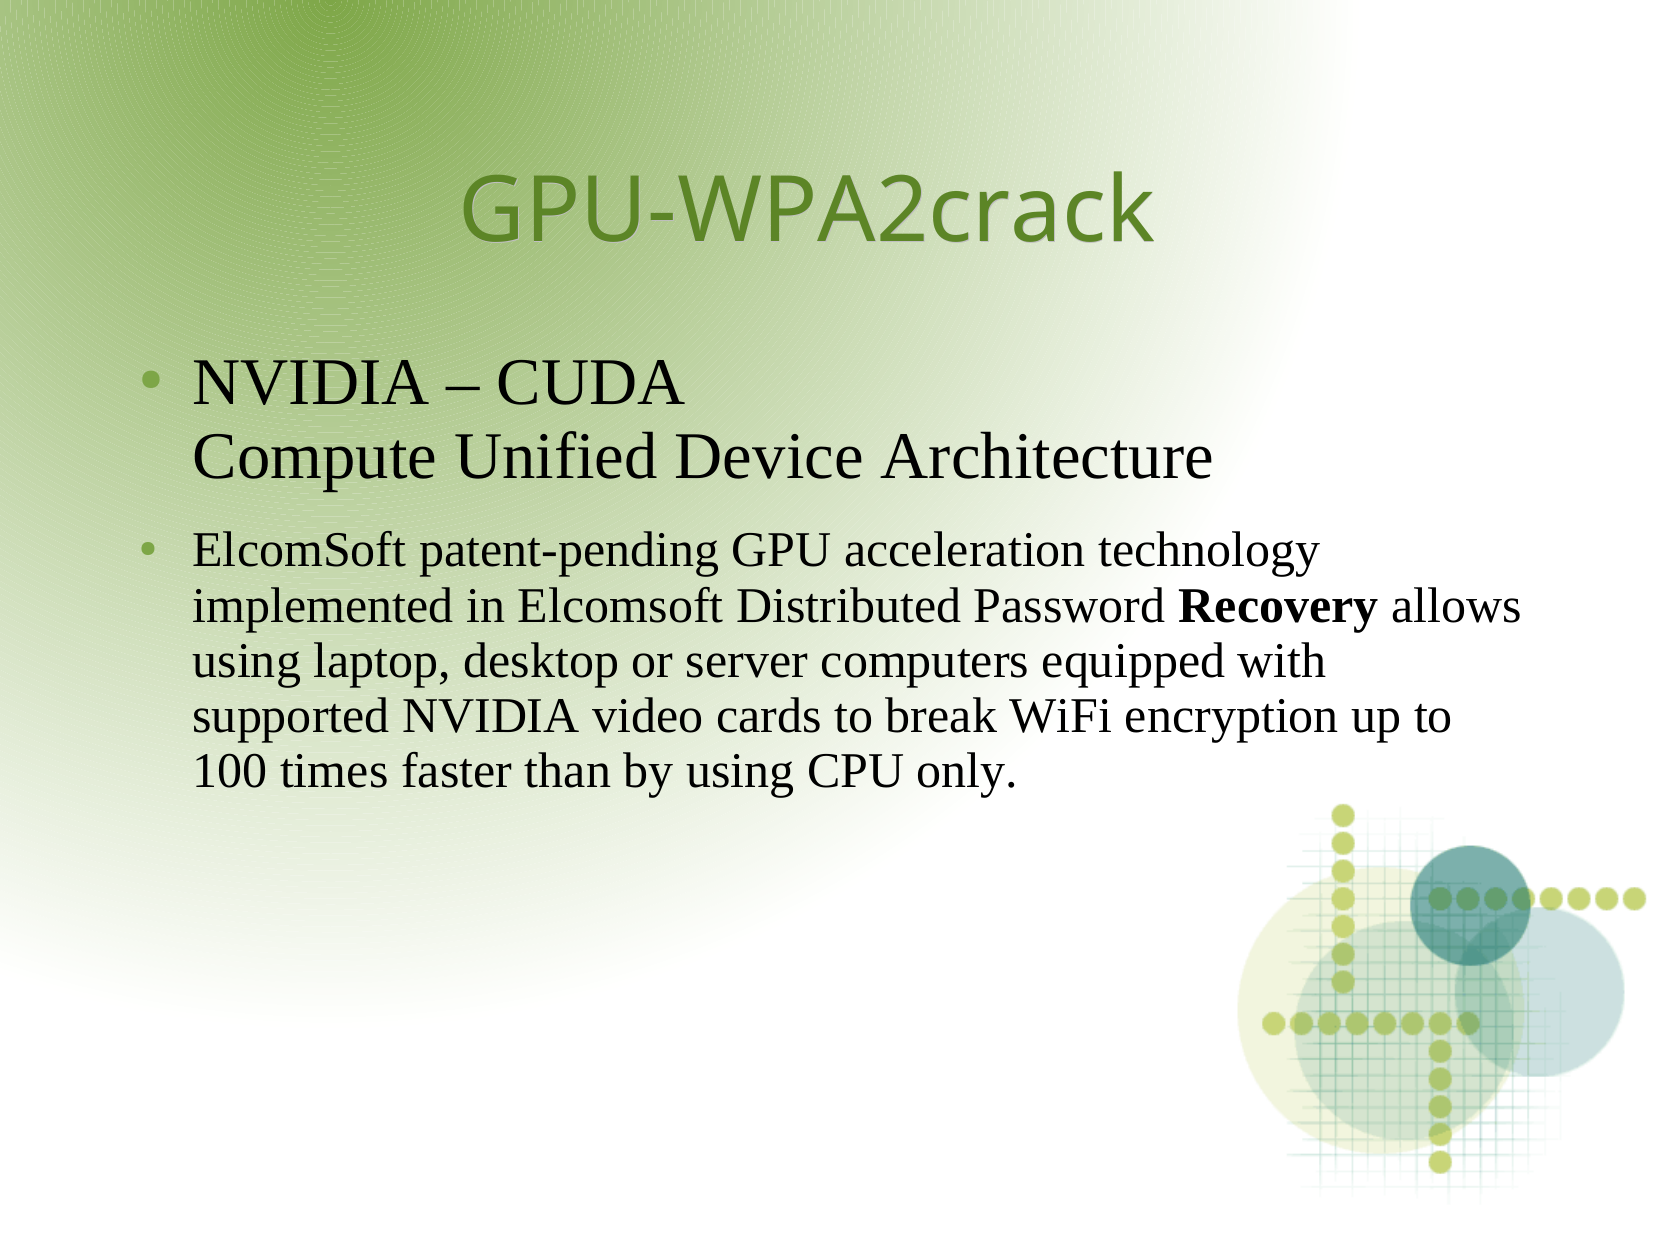

# GPU-WPA2crack
NVIDIA – CUDA
Compute Unified Device Architecture
ElcomSoft patent-pending GPU acceleration technology implemented in Elcomsoft Distributed Password Recovery allows using laptop, desktop or server computers equipped with supported NVIDIA video cards to break WiFi encryption up to 100 times faster than by using CPU only.